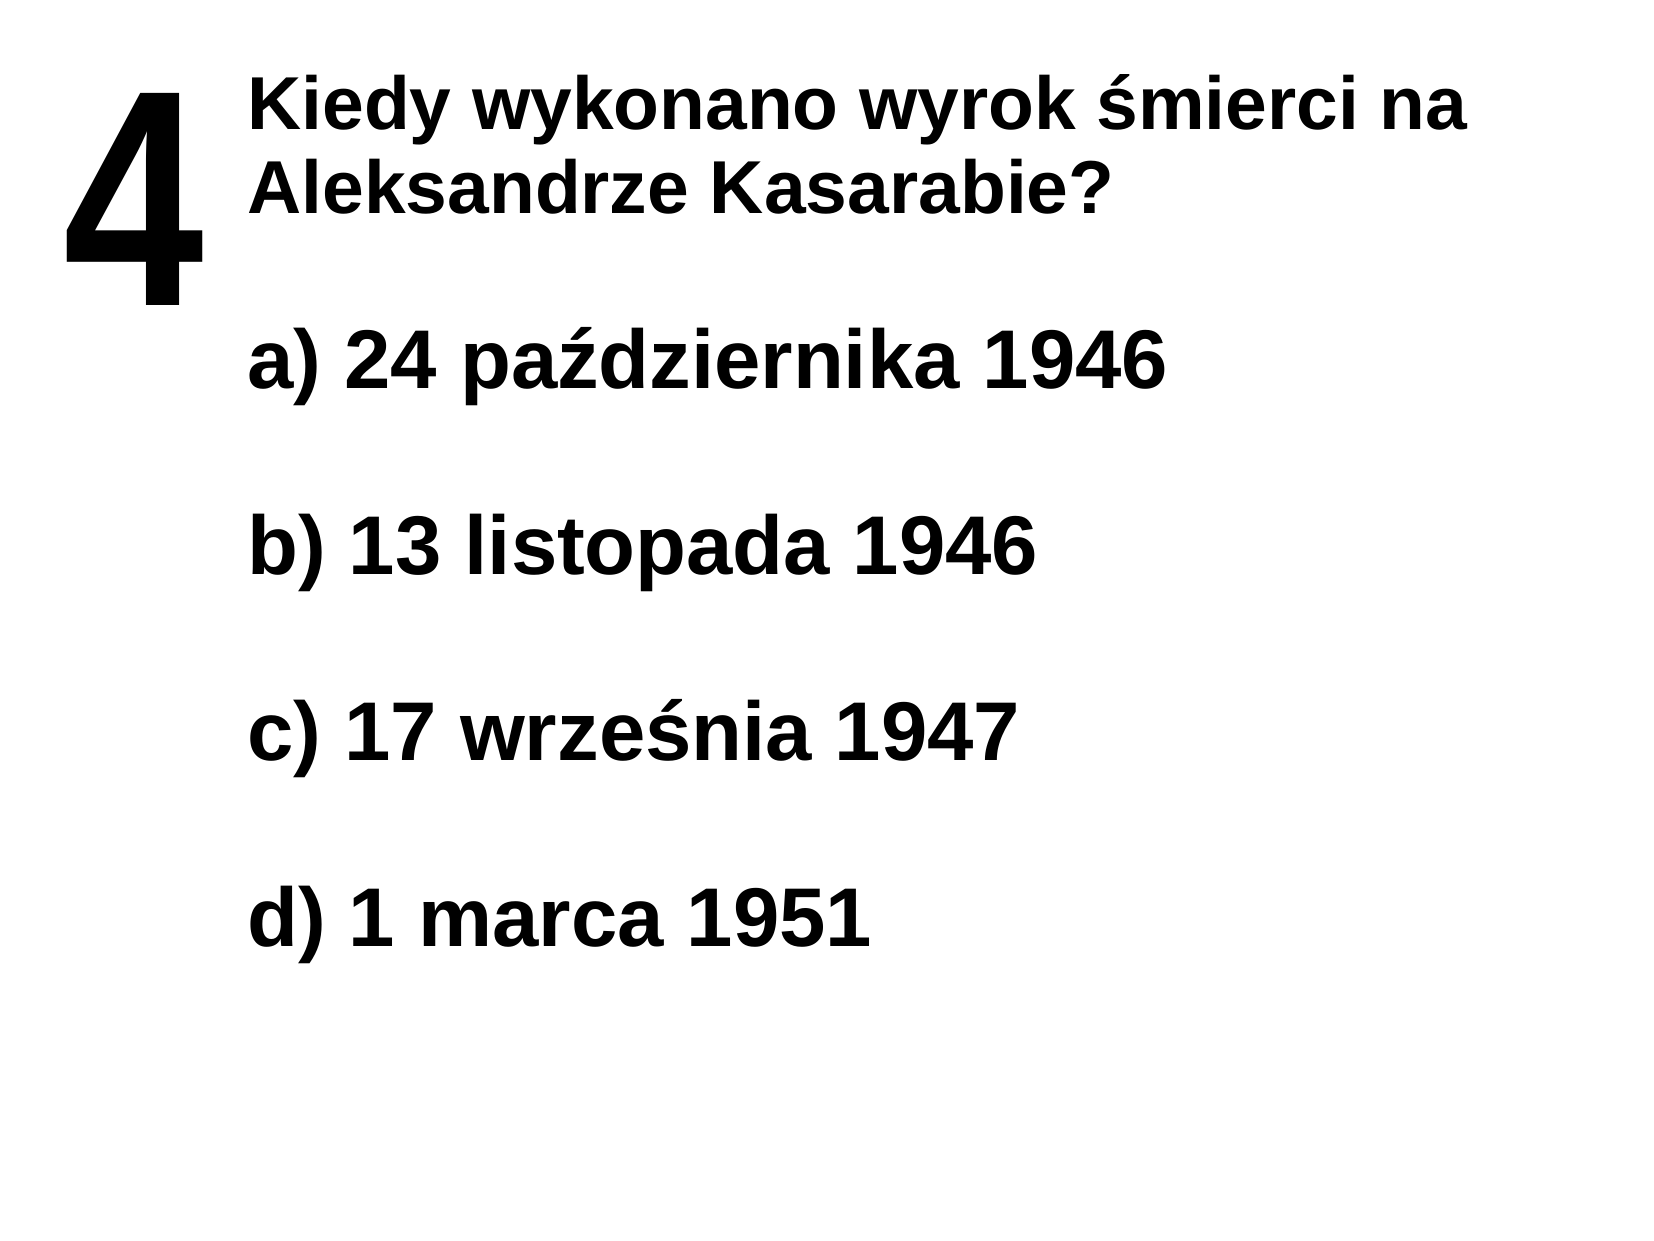

4
Kiedy wykonano wyrok śmierci na Aleksandrze Kasarabie?
a) 24 października 1946
b) 13 listopada 1946
c) 17 września 1947
d) 1 marca 1951